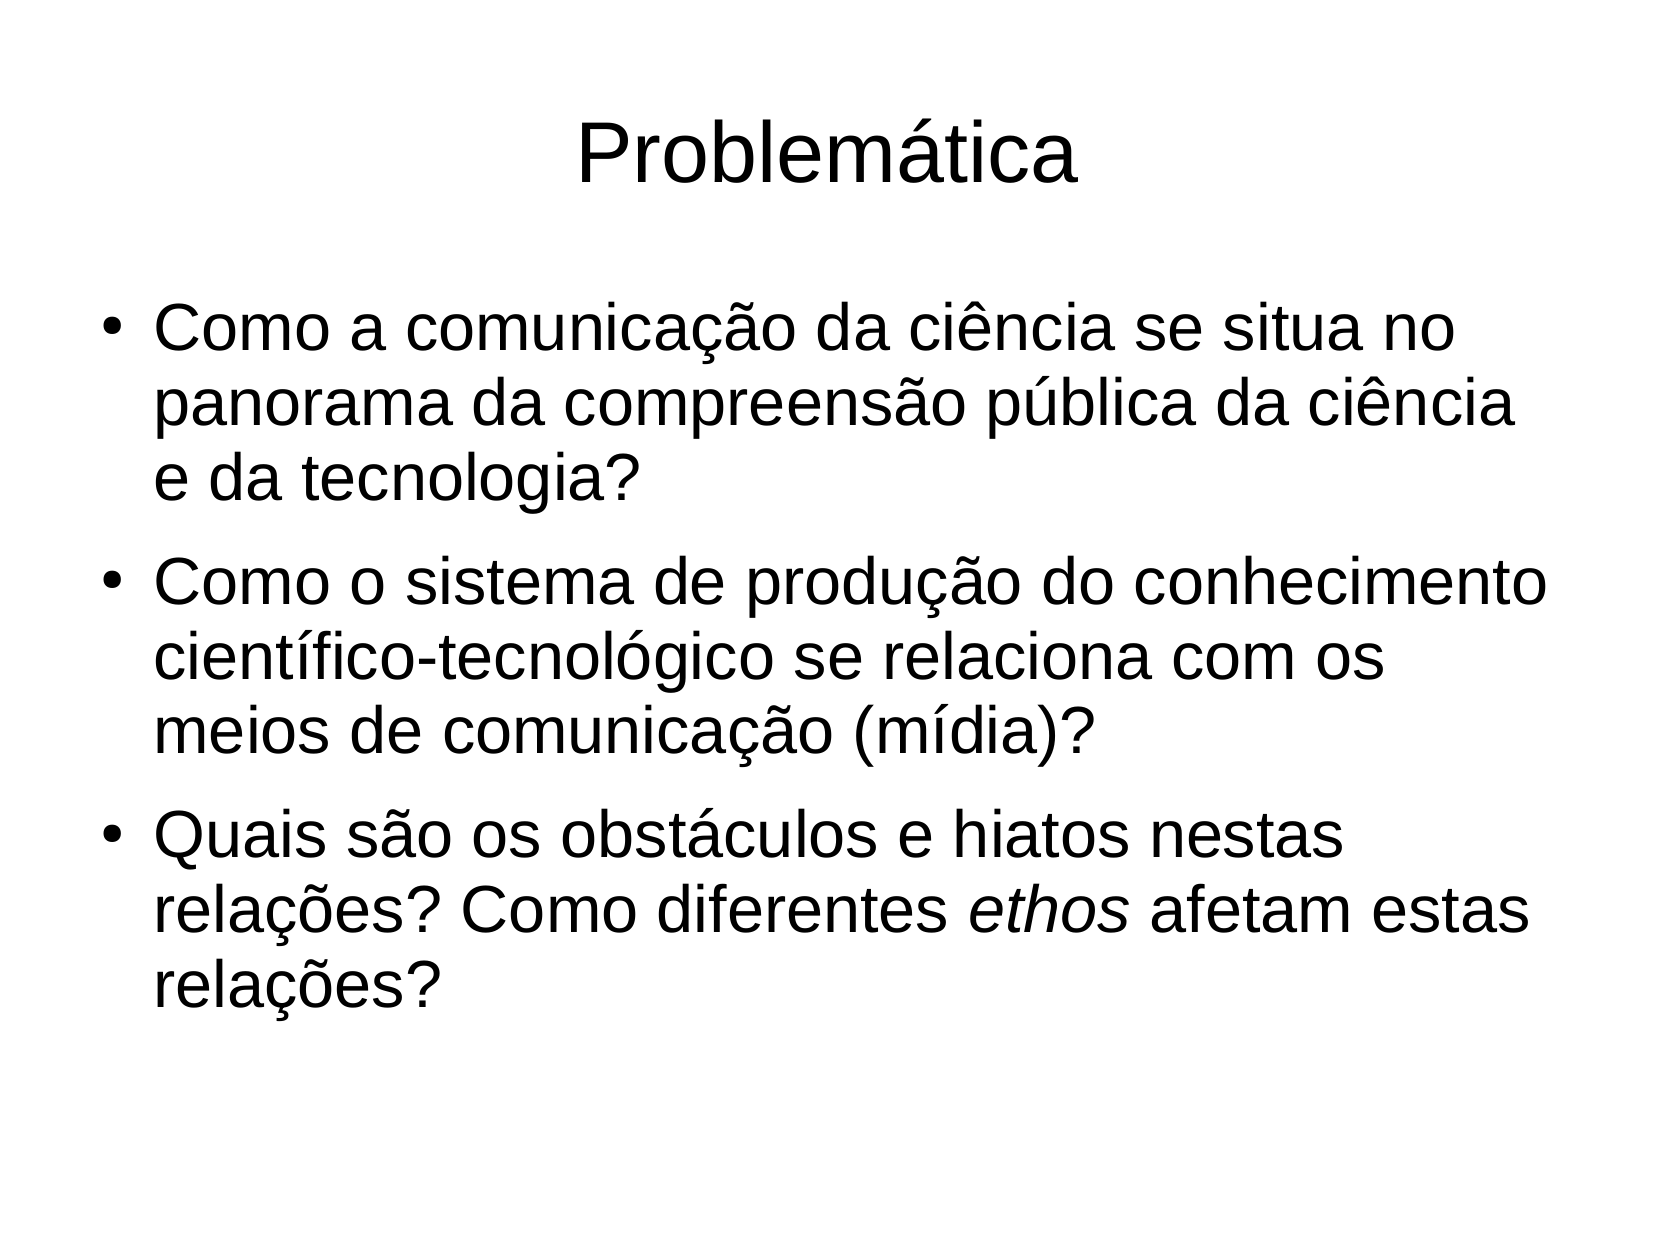

# Problemática
Como a comunicação da ciência se situa no panorama da compreensão pública da ciência e da tecnologia?
Como o sistema de produção do conhecimento científico-tecnológico se relaciona com os meios de comunicação (mídia)?
Quais são os obstáculos e hiatos nestas relações? Como diferentes ethos afetam estas relações?